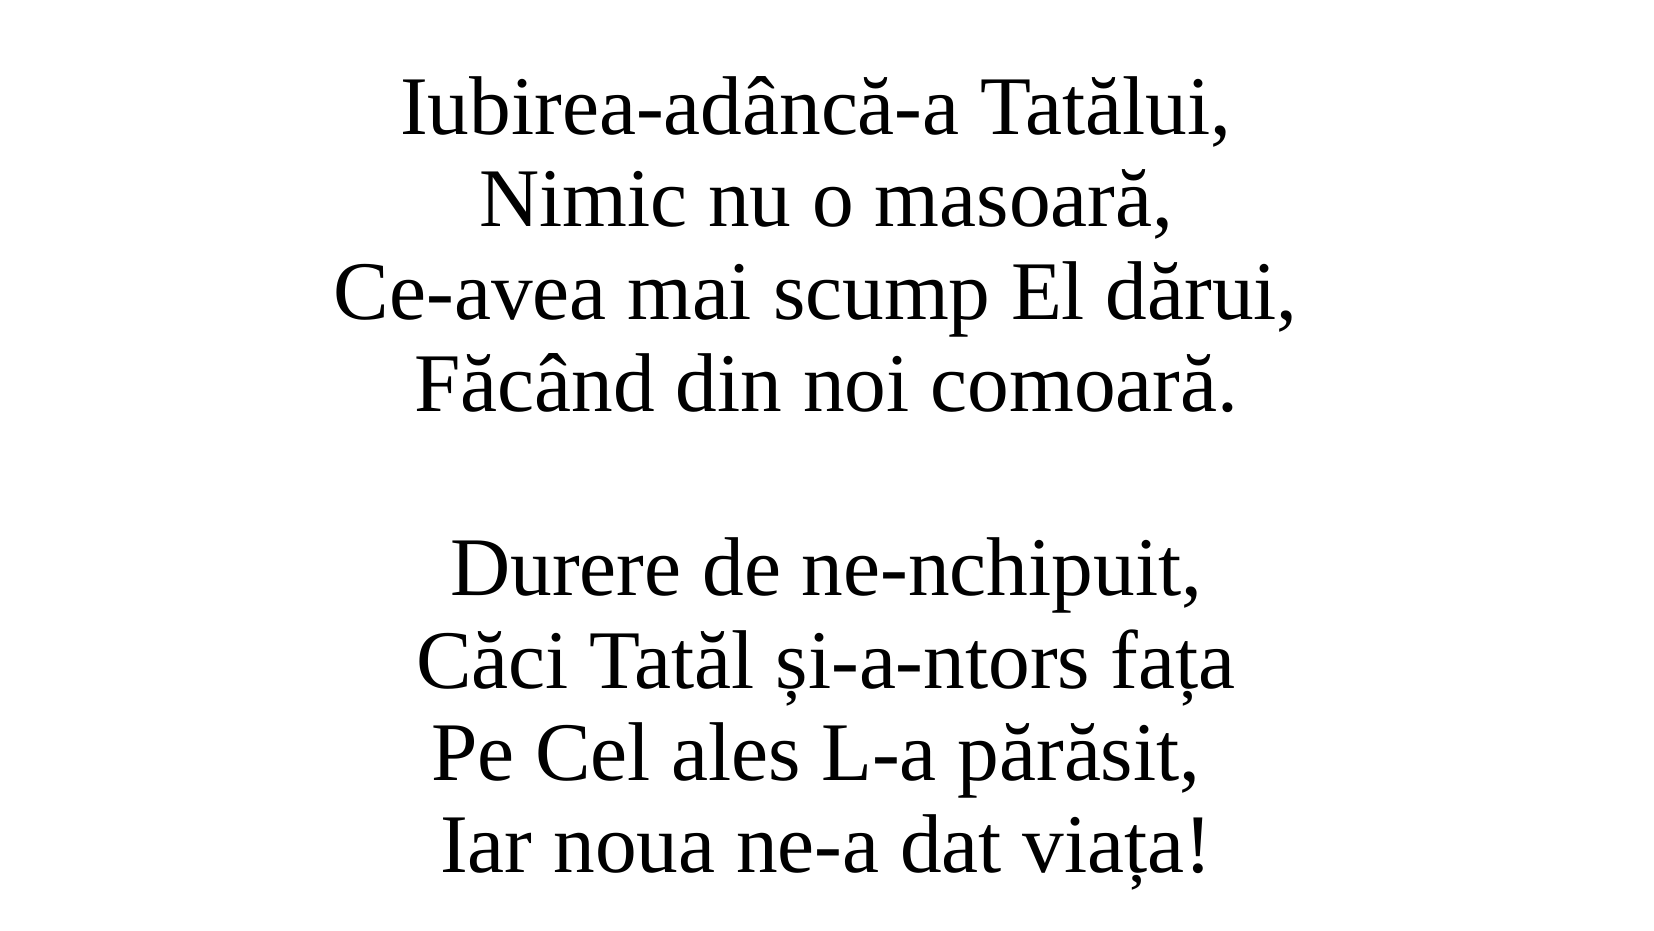

# Iubirea-adâncă-a Tatălui,
Nimic nu o masoară,
Ce-avea mai scump El dărui,
Făcând din noi comoară.
Durere de ne-nchipuit,
Căci Tatăl și-a-ntors fața
Pe Cel ales L-a părăsit,
Iar noua ne-a dat viața!